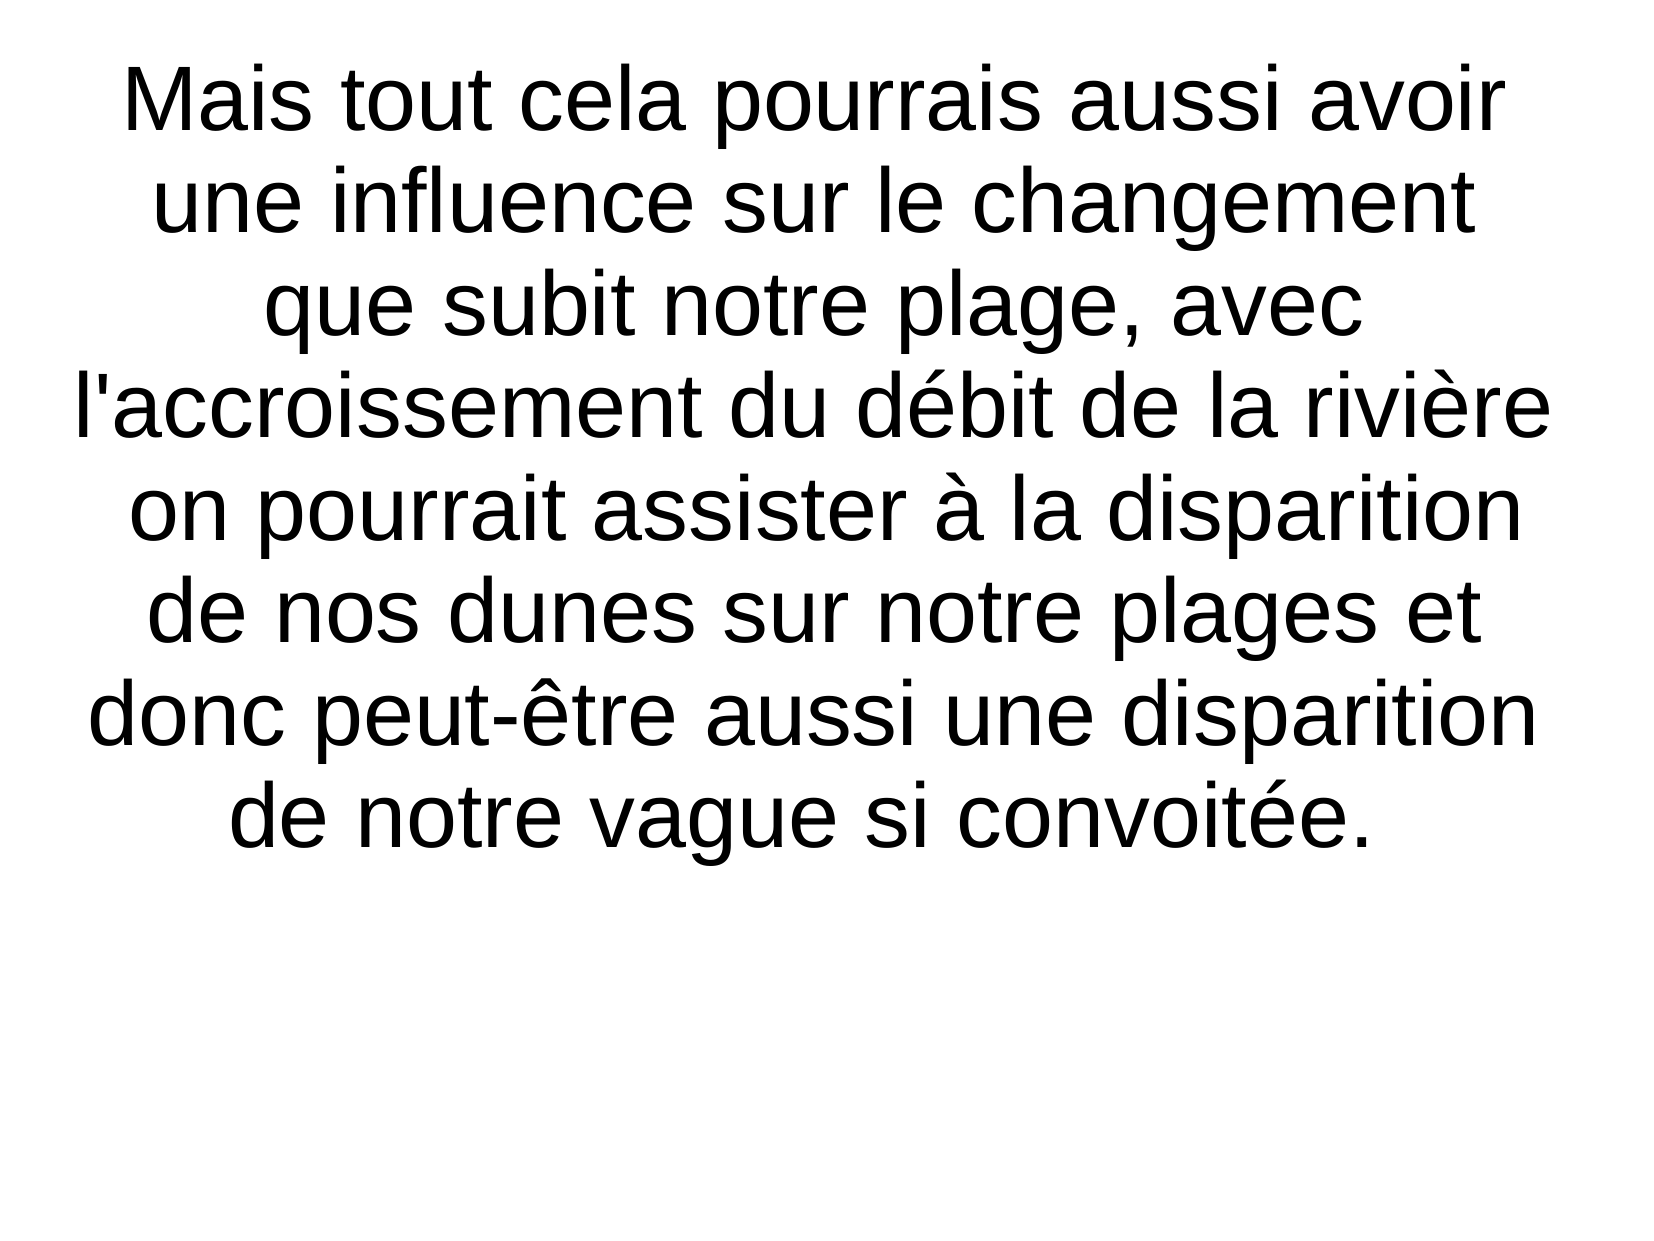

# Mais tout cela pourrais aussi avoir une influence sur le changement que subit notre plage, avec l'accroissement du débit de la rivière on pourrait assister à la disparition de nos dunes sur notre plages et donc peut-être aussi une disparition de notre vague si convoitée.